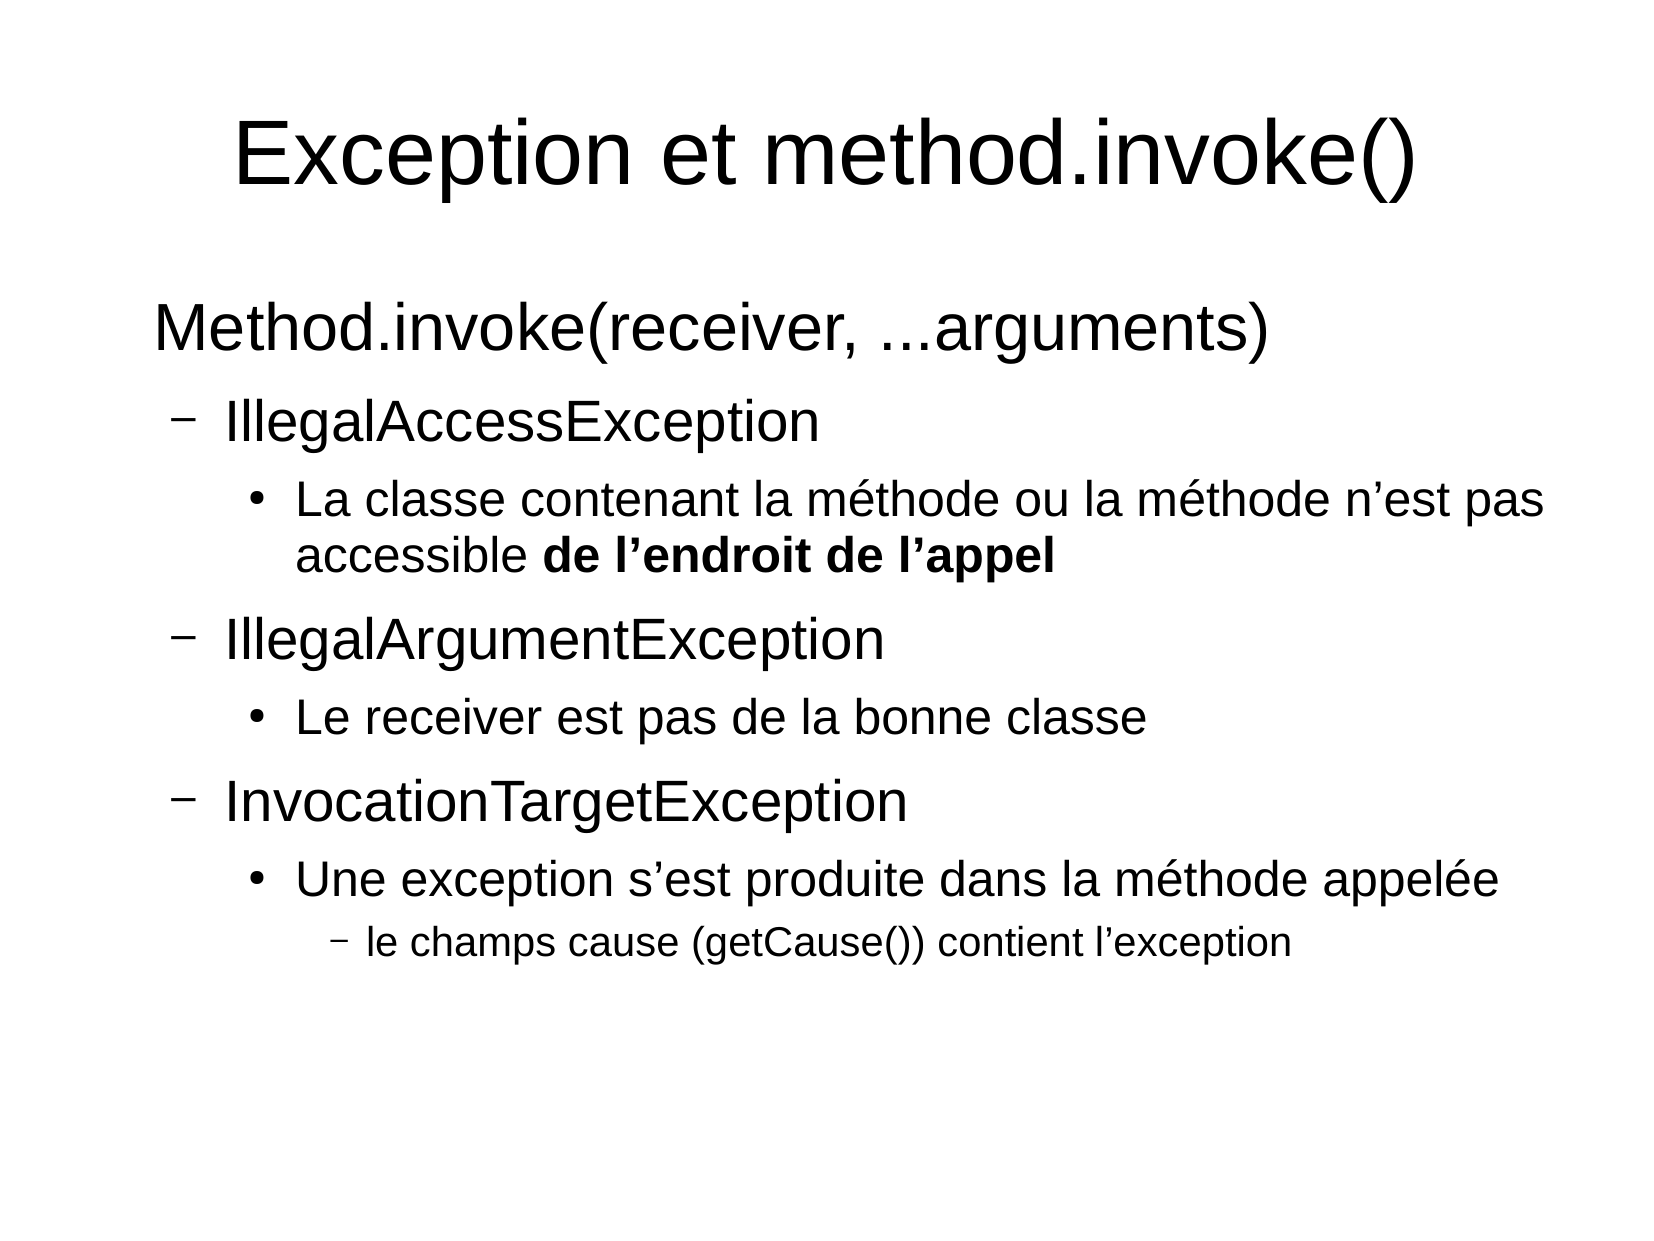

# Exception et method.invoke()
Method.invoke(receiver, ...arguments)
IllegalAccessException
La classe contenant la méthode ou la méthode n’est pas accessible de l’endroit de l’appel
IllegalArgumentException
Le receiver est pas de la bonne classe
InvocationTargetException
Une exception s’est produite dans la méthode appelée
le champs cause (getCause()) contient l’exception